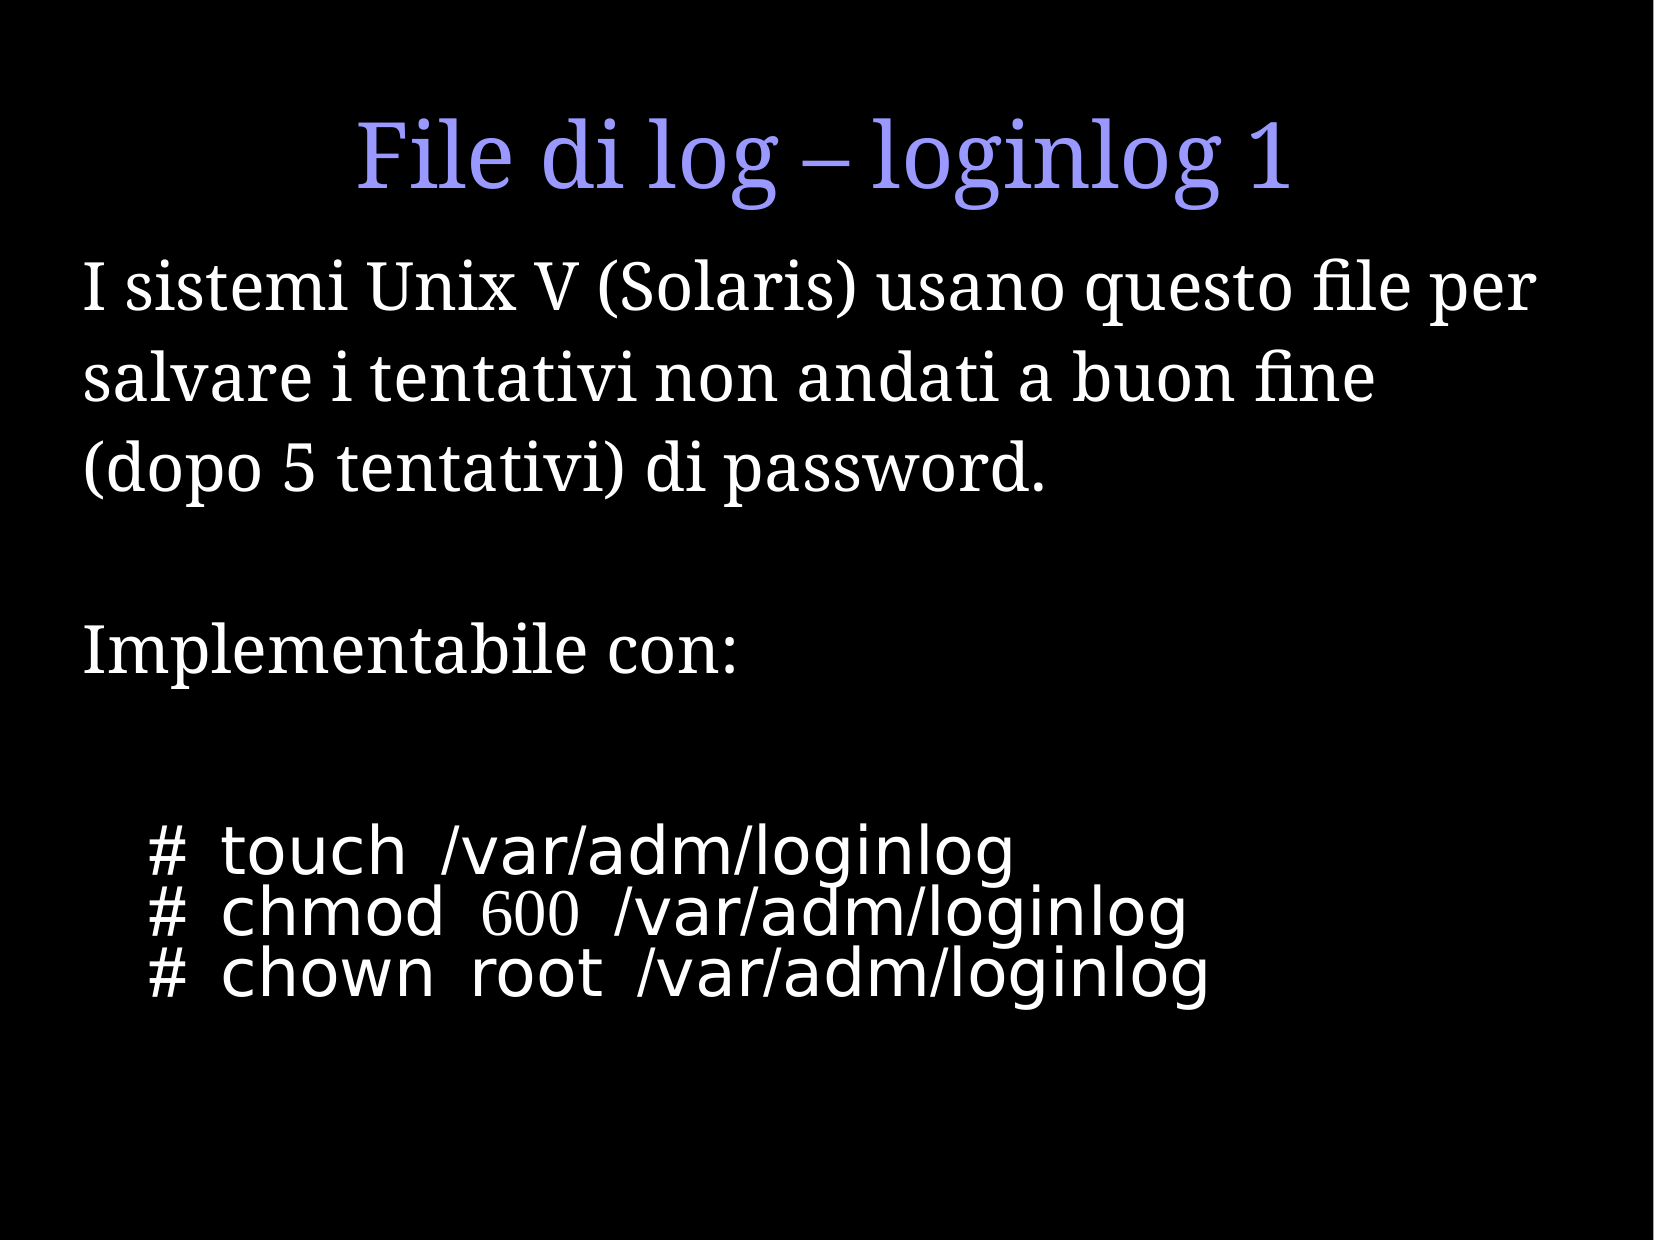

# File di log – loginlog 1
I sistemi Unix V (Solaris) usano questo file per salvare i tentativi non andati a buon fine (dopo 5 tentativi) di password.
Implementabile con:
 # touch /var/adm/loginlog
 # chmod 600 /var/adm/loginlog
 # chown root /var/adm/loginlog